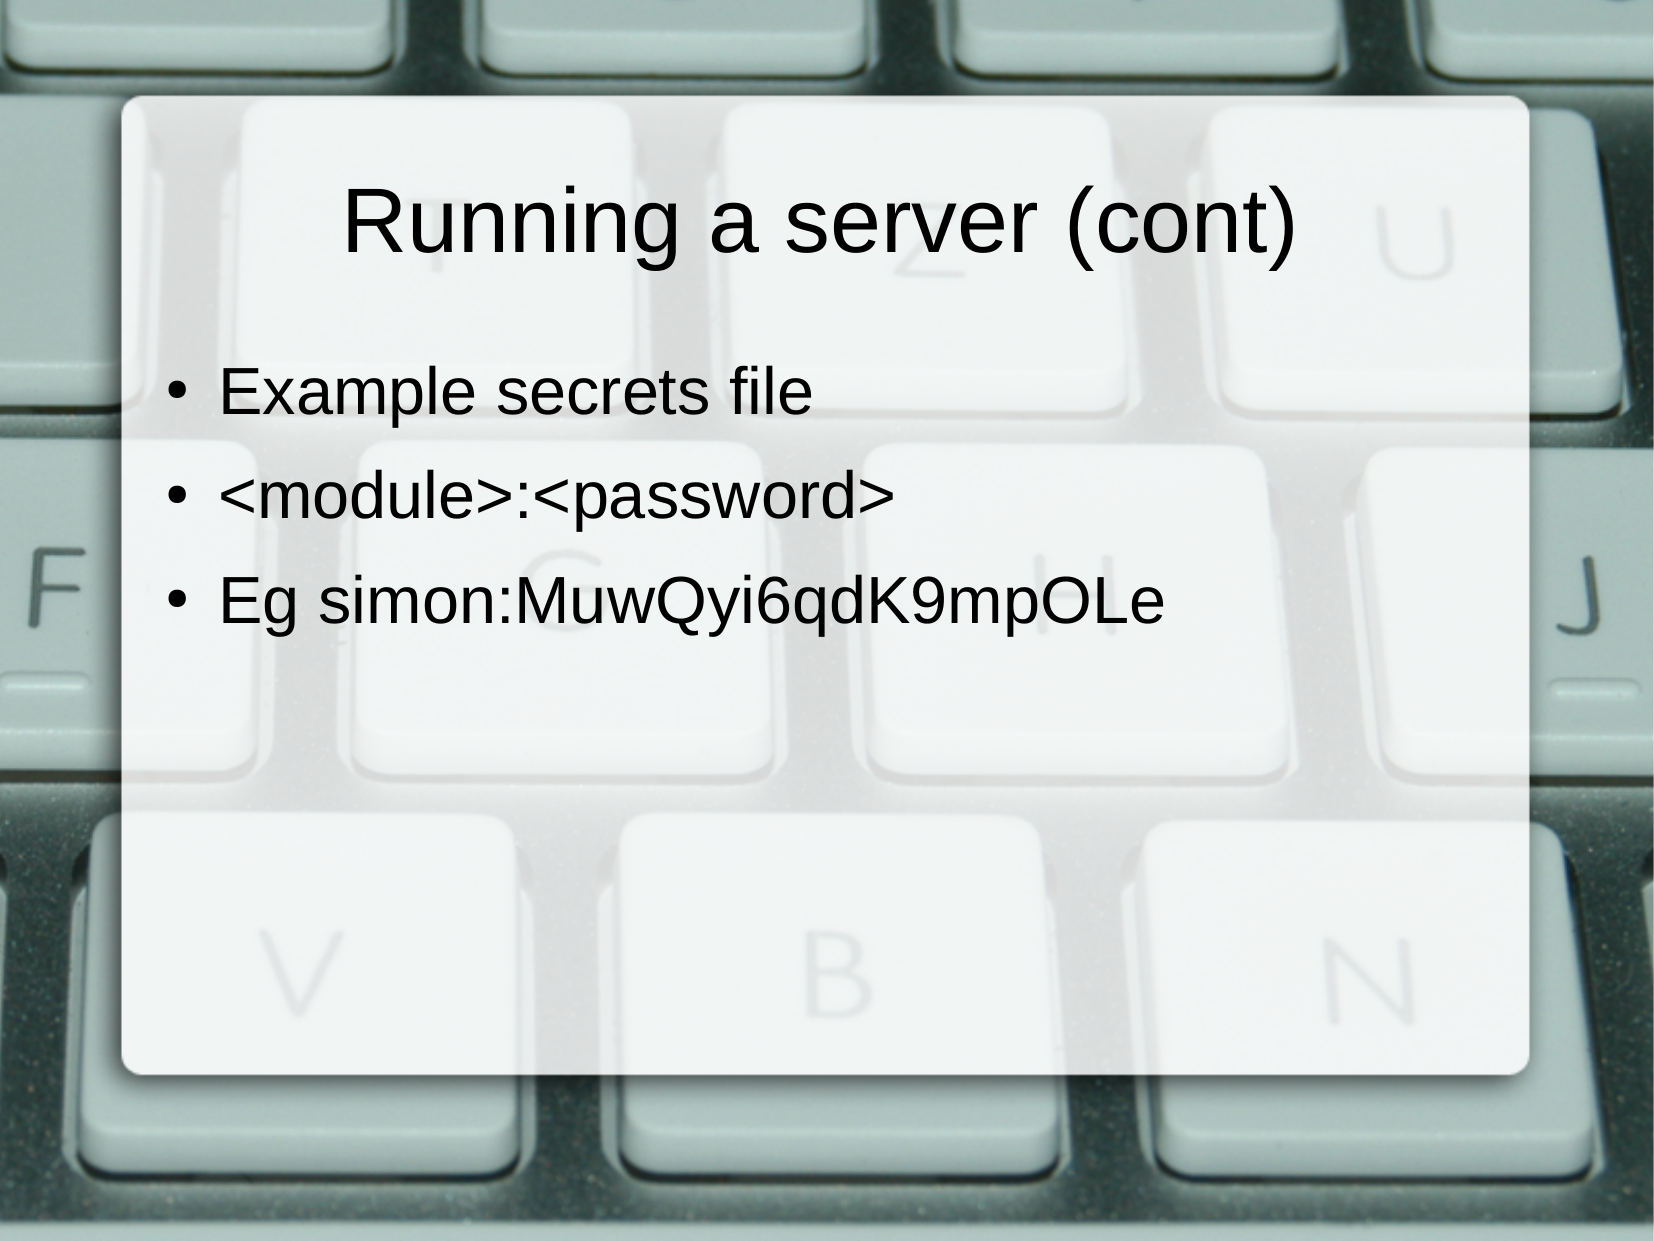

# Running a server (cont)
Example secrets file
<module>:<password>
Eg simon:MuwQyi6qdK9mpOLe